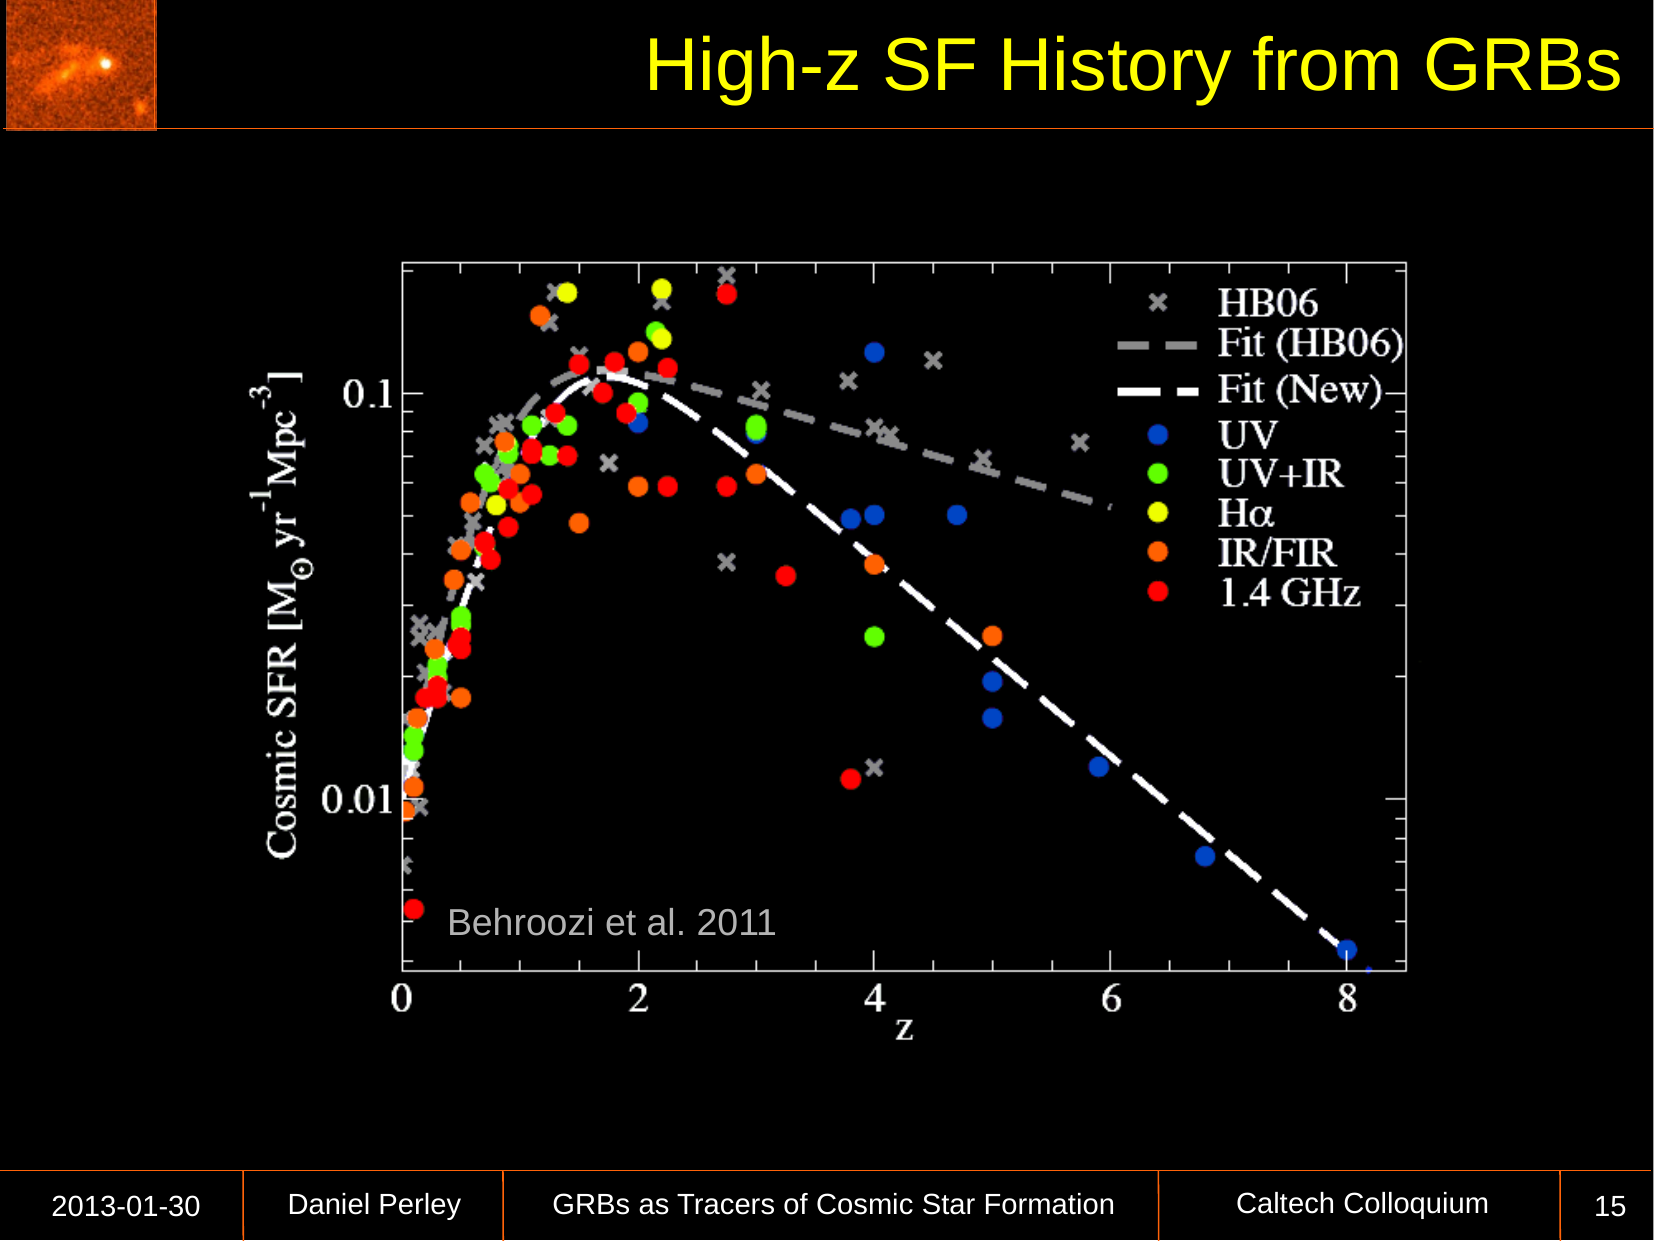

# High-z SF History from GRBs
Behroozi et al. 2011
2013-01-30
15